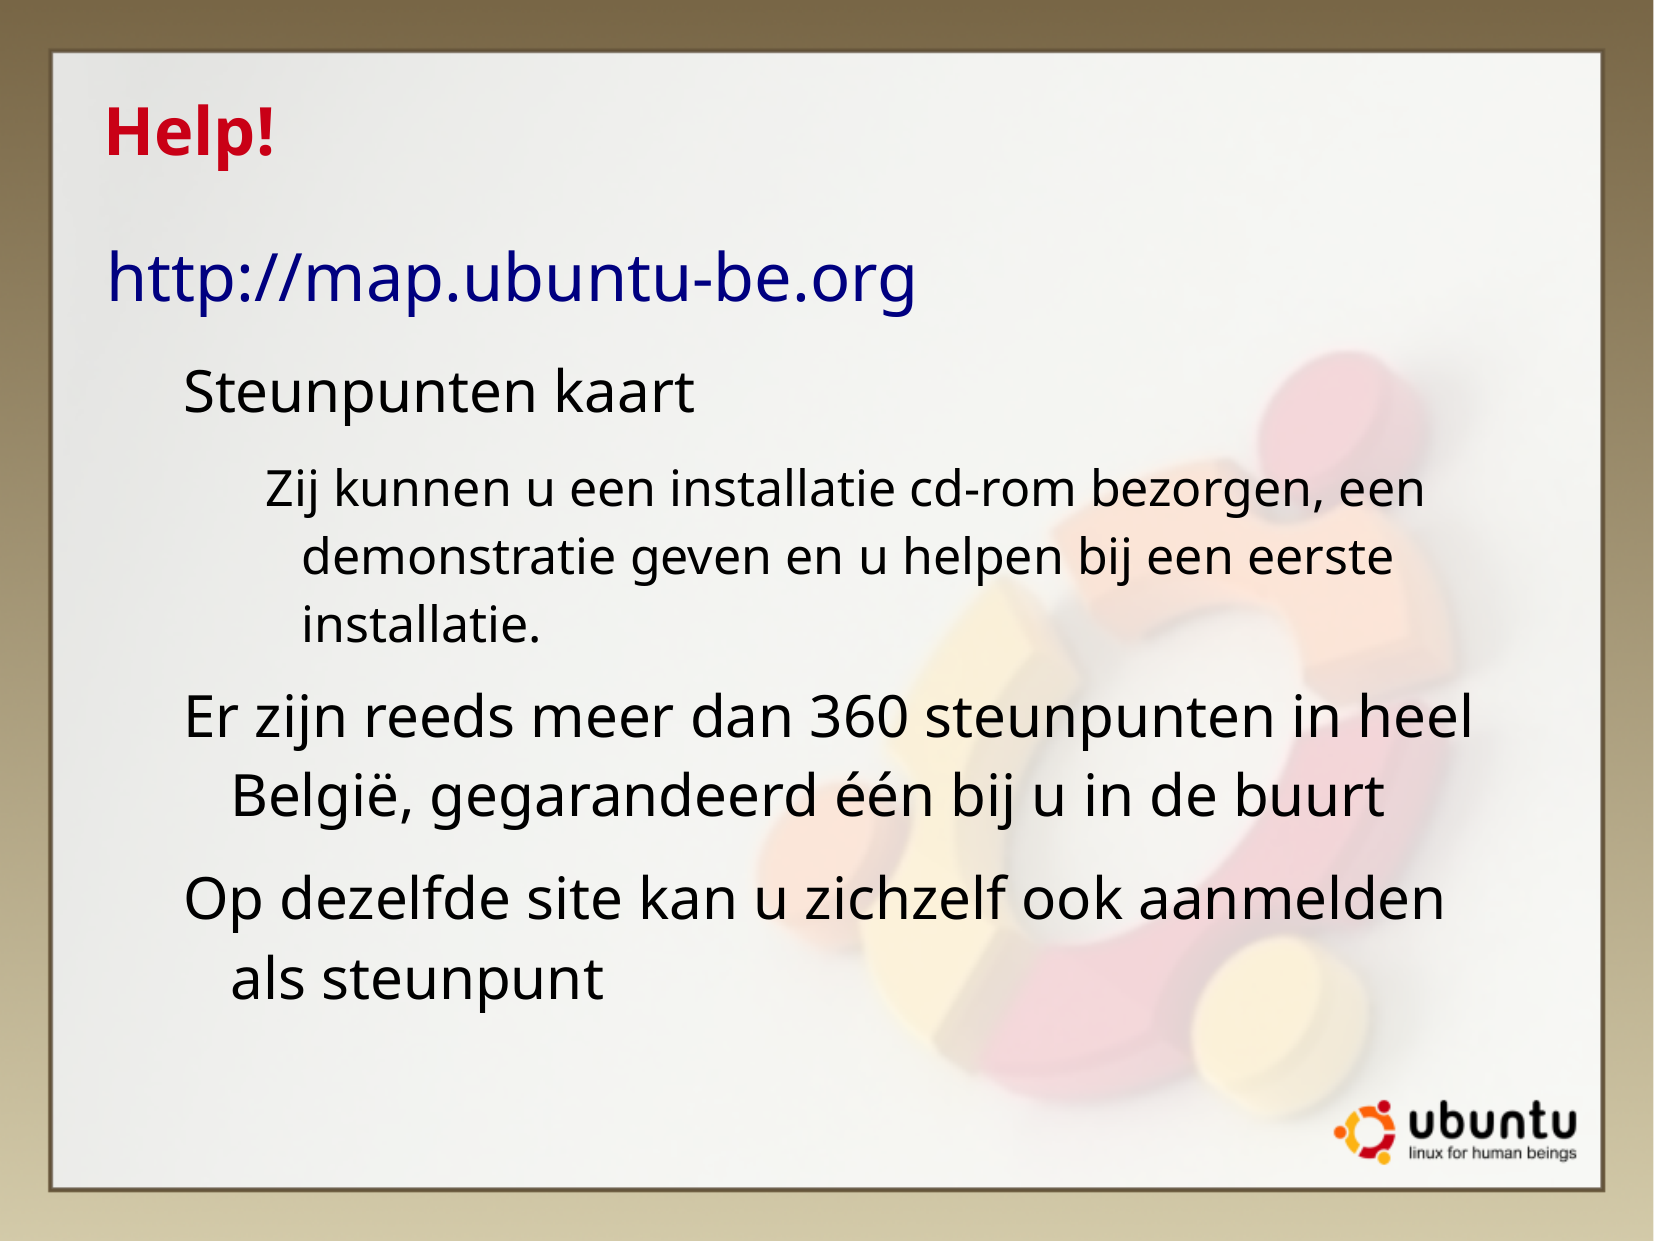

Help!
# http://map.ubuntu-be.org
Steunpunten kaart
Zij kunnen u een installatie cd-rom bezorgen, een demonstratie geven en u helpen bij een eerste installatie.
Er zijn reeds meer dan 360 steunpunten in heel België, gegarandeerd één bij u in de buurt
Op dezelfde site kan u zichzelf ook aanmelden als steunpunt